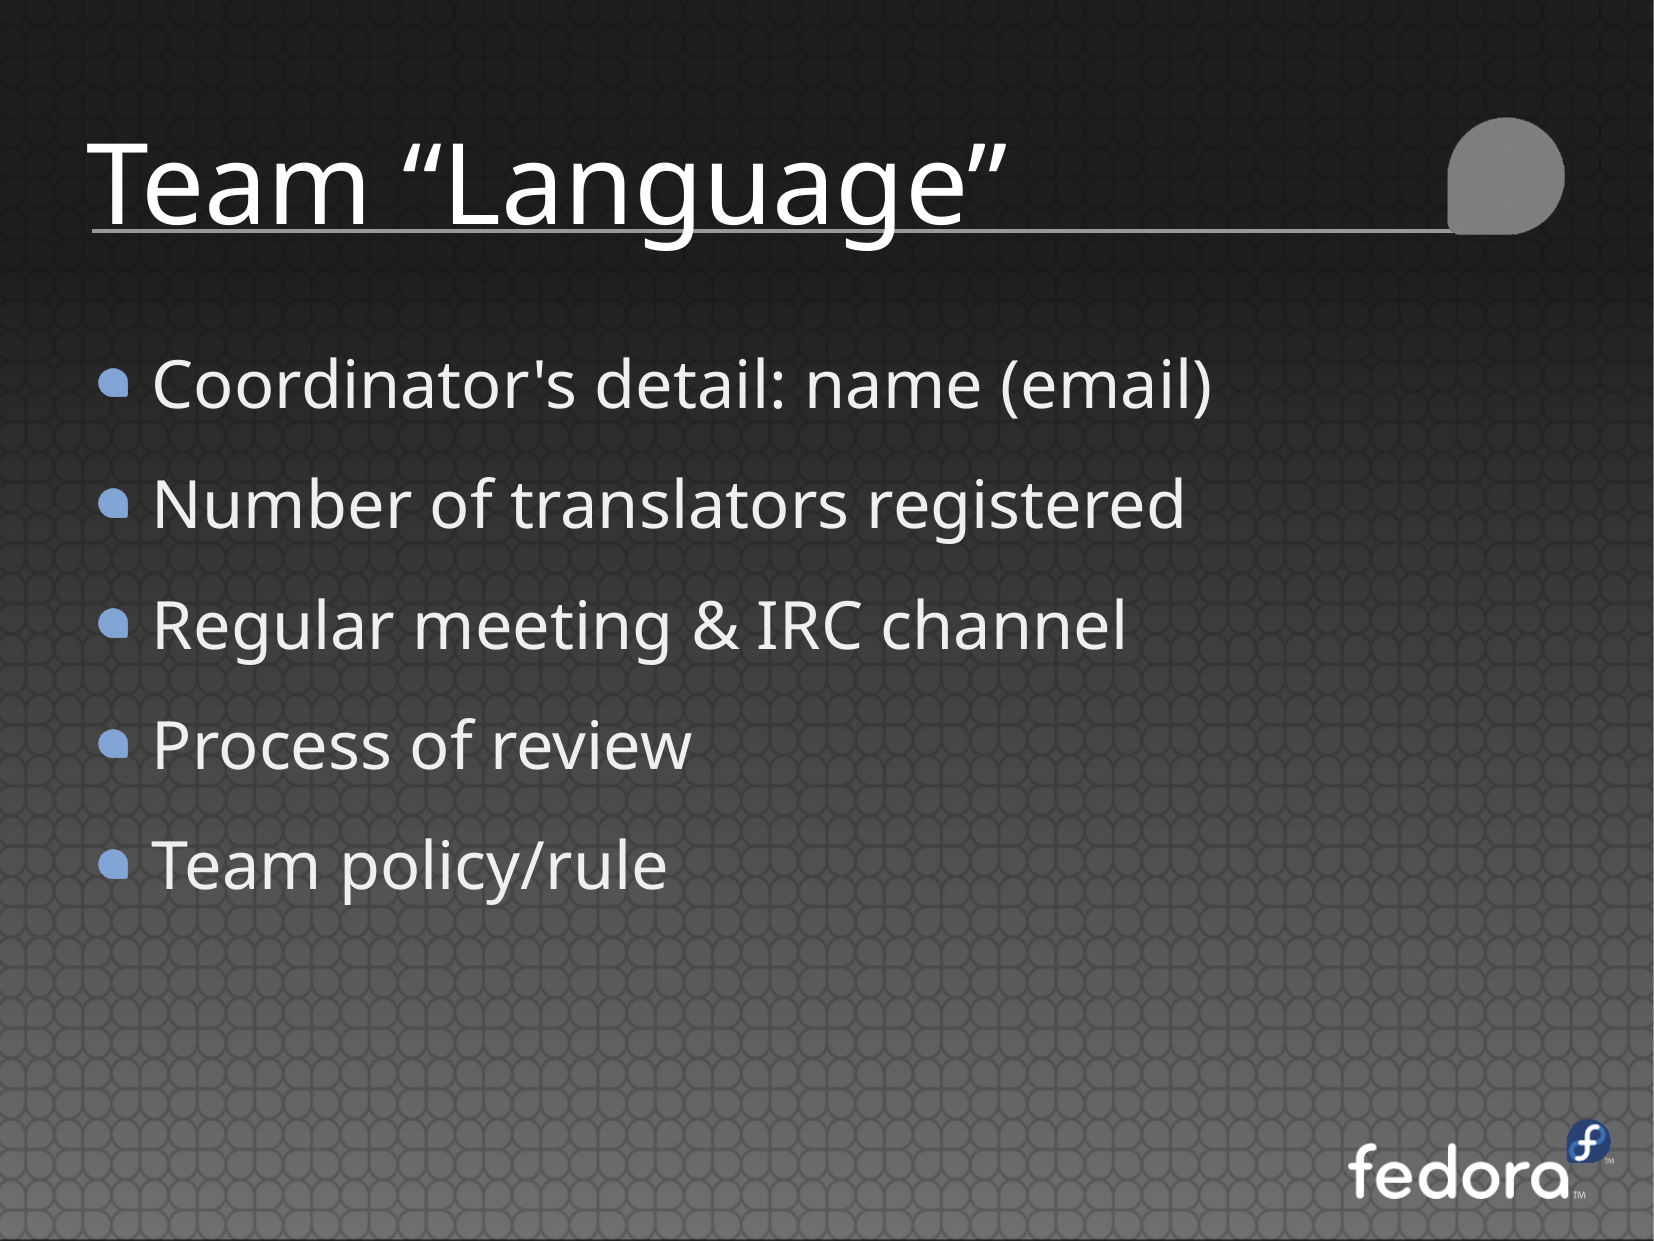

# Team “Language”
Coordinator's detail: name (email)
Number of translators registered
Regular meeting & IRC channel
Process of review
Team policy/rule